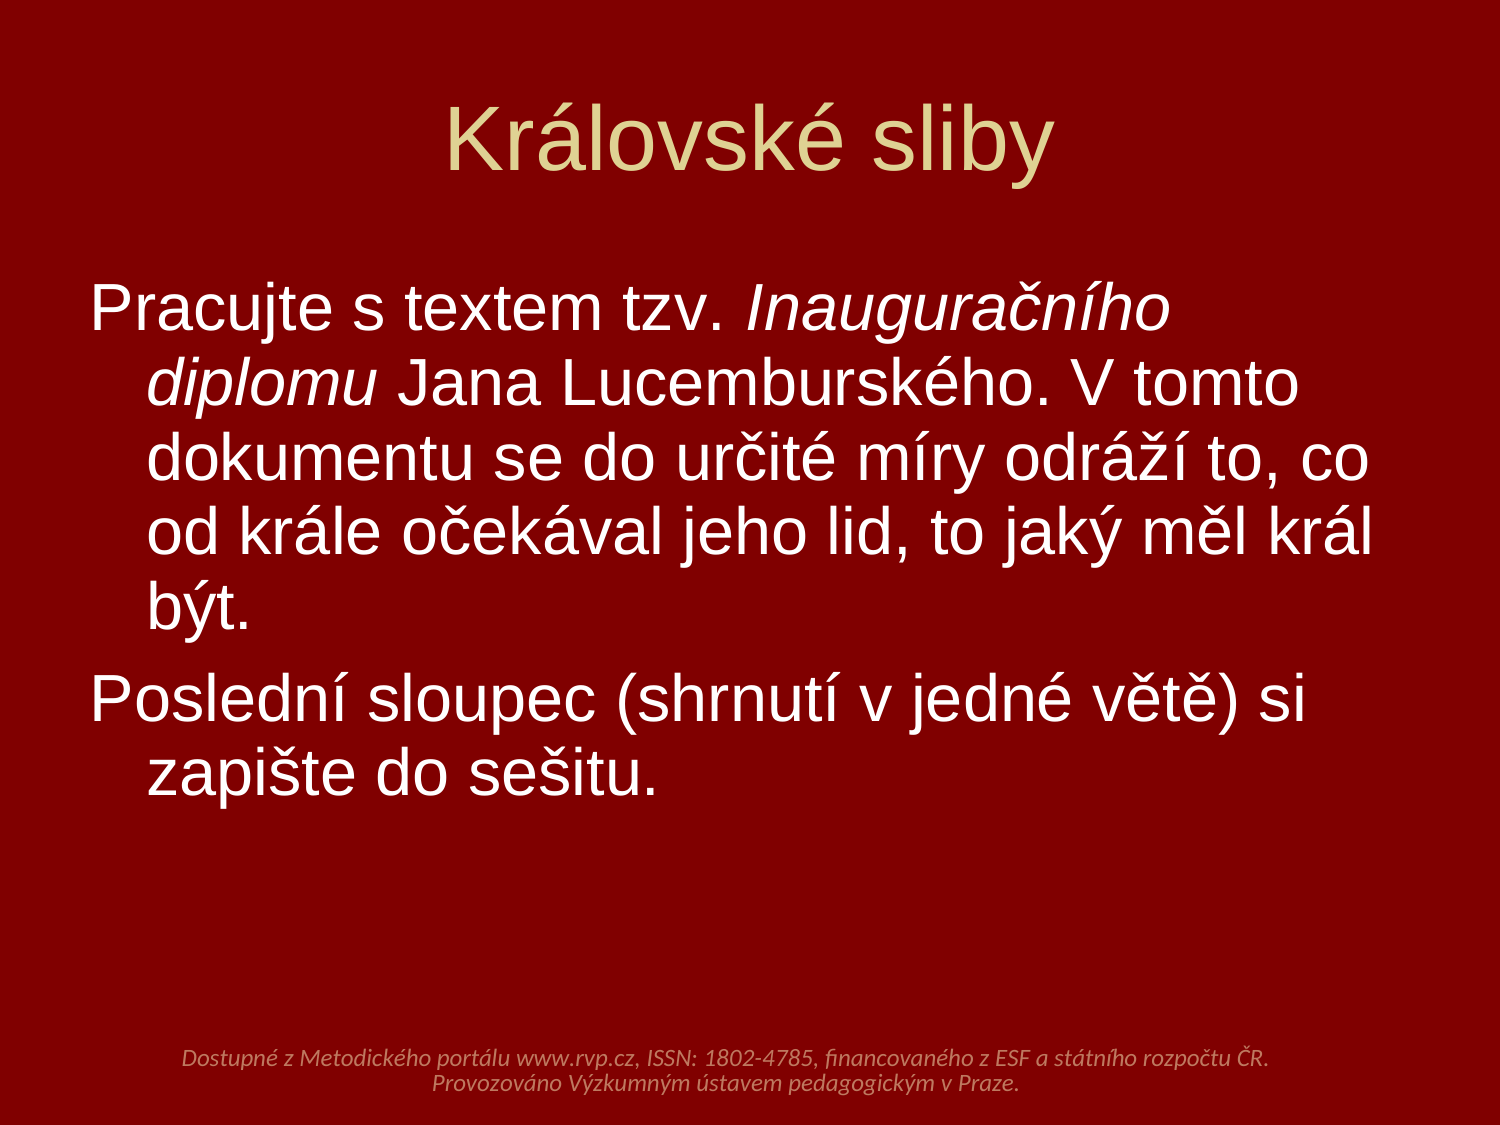

# Královské sliby
Pracujte s textem tzv. Inauguračního diplomu Jana Lucemburského. V tomto dokumentu se do určité míry odráží to, co od krále očekával jeho lid, to jaký měl král být.
Poslední sloupec (shrnutí v jedné větě) si zapište do sešitu.
Dostupné z Metodického portálu www.rvp.cz, ISSN: 1802-4785, financovaného z ESF a státního rozpočtu ČR. Provozováno Výzkumným ústavem pedagogickým v Praze.